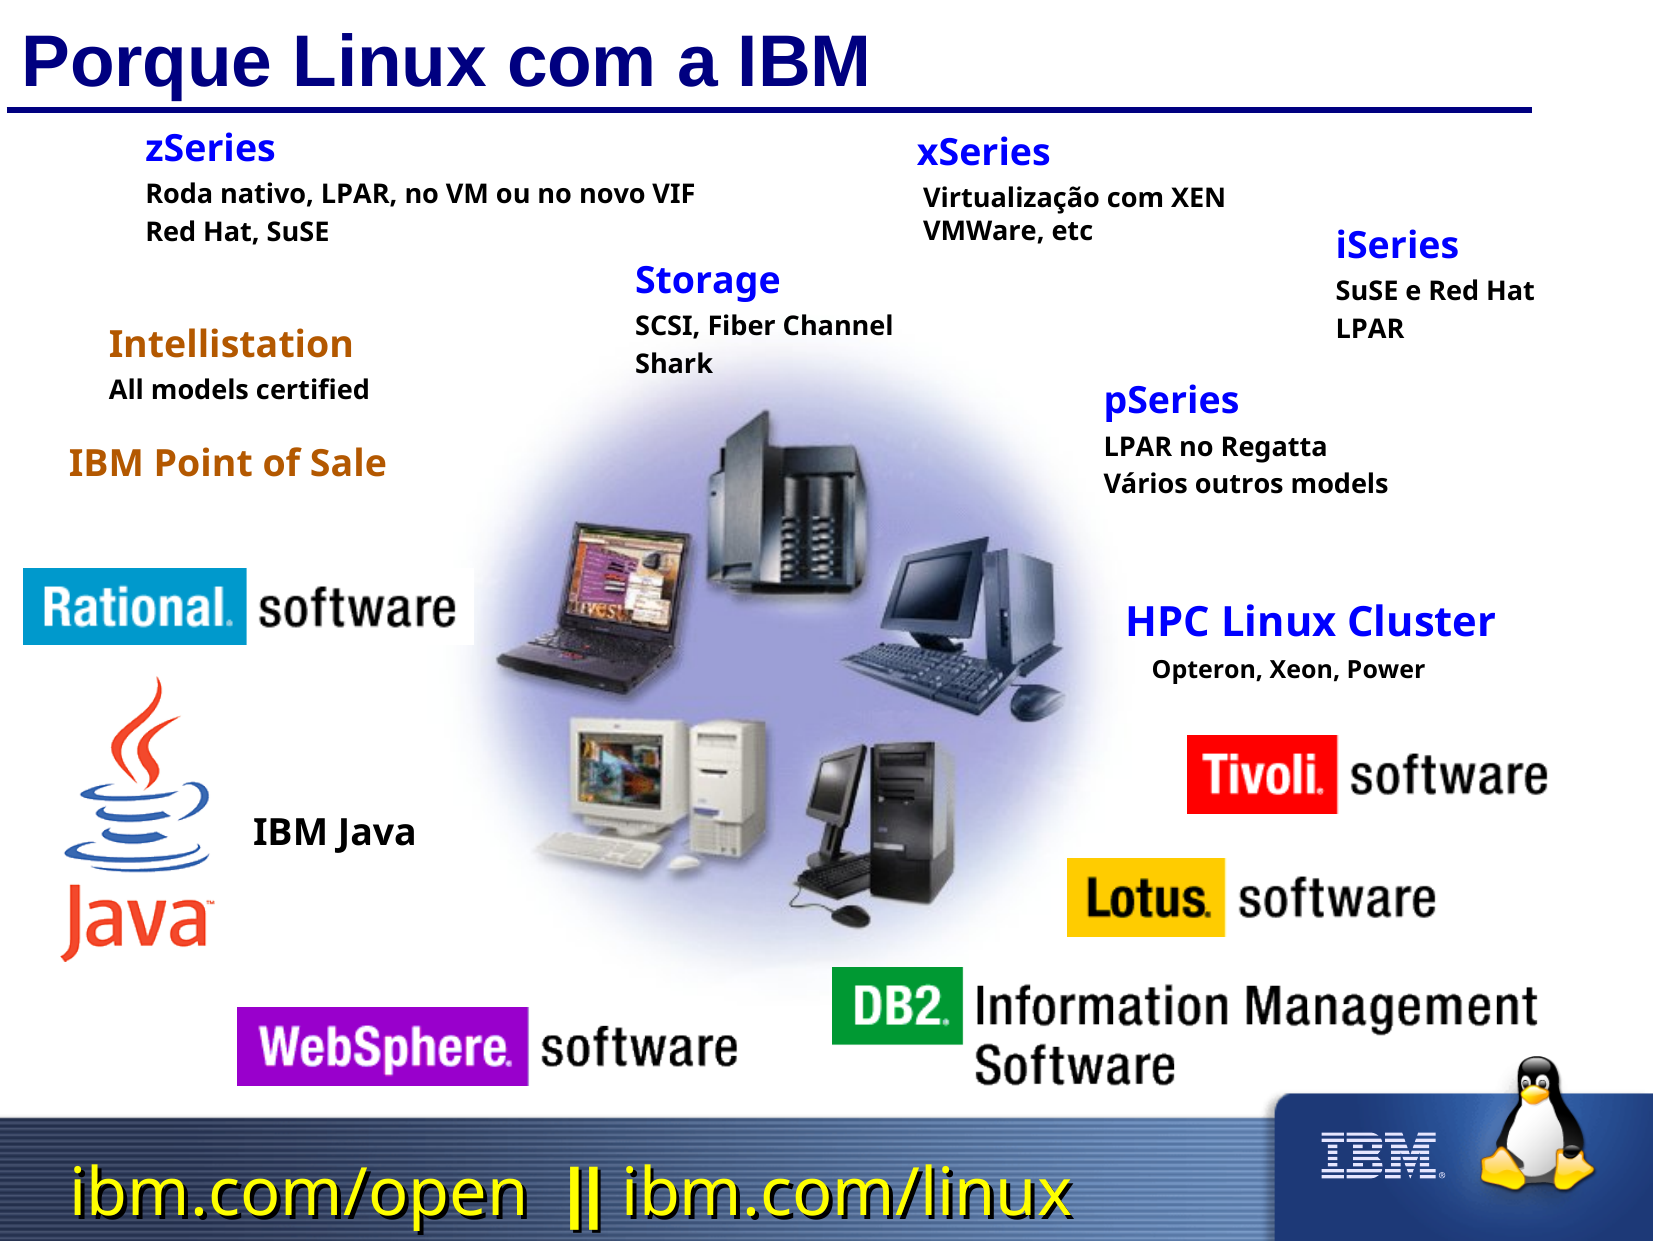

Porque Linux com a IBM
zSeries
Roda nativo, LPAR, no VM ou no novo VIF
Red Hat, SuSE
 xSeries
Virtualização com XEN
VMWare, etc
iSeries
SuSE e Red Hat
LPAR
Storage
SCSI, Fiber Channel
Shark
pSeries
LPAR no Regatta
Vários outros models
HPC Linux Cluster
Opteron, Xeon, Power
Intellistation
All models certified
IBM Point of Sale
IBM Java